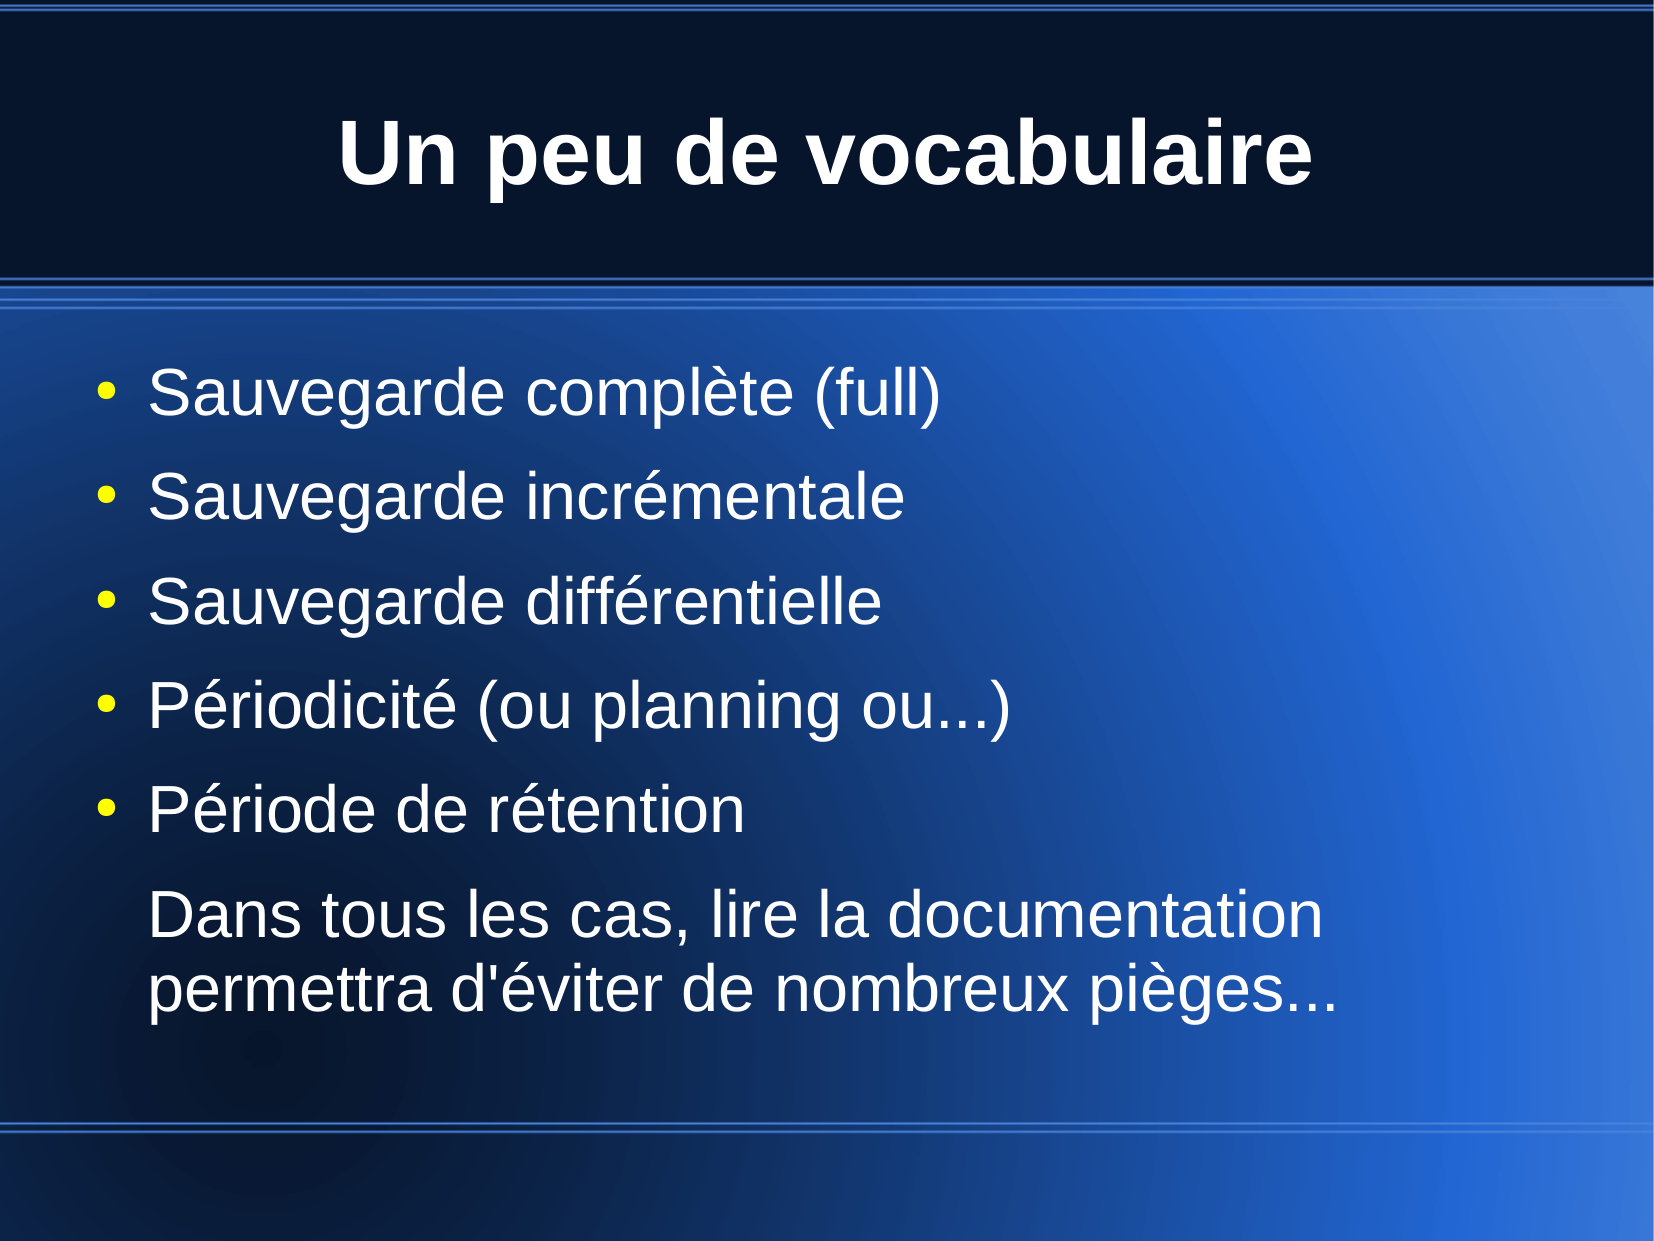

# Un peu de vocabulaire
Sauvegarde complète (full)
Sauvegarde incrémentale
Sauvegarde différentielle
Périodicité (ou planning ou...)
Période de rétention
Dans tous les cas, lire la documentation permettra d'éviter de nombreux pièges...